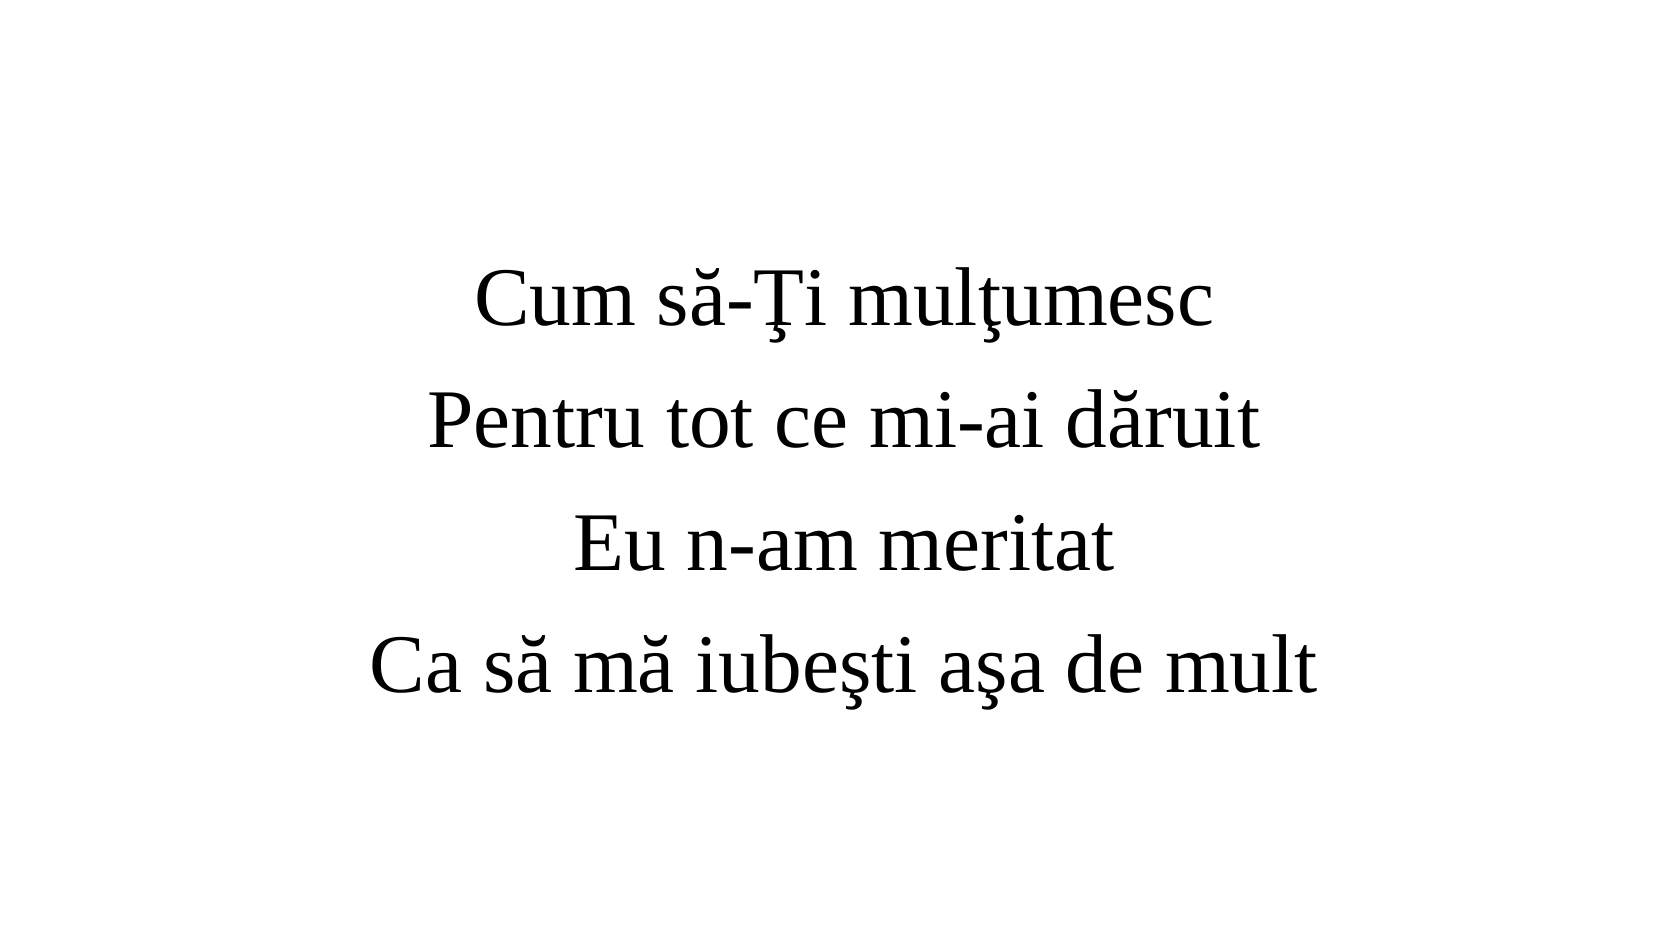

# Cum să-Ţi mulţumesc
Pentru tot ce mi-ai dăruit
Eu n-am meritat
Ca să mă iubeşti aşa de mult